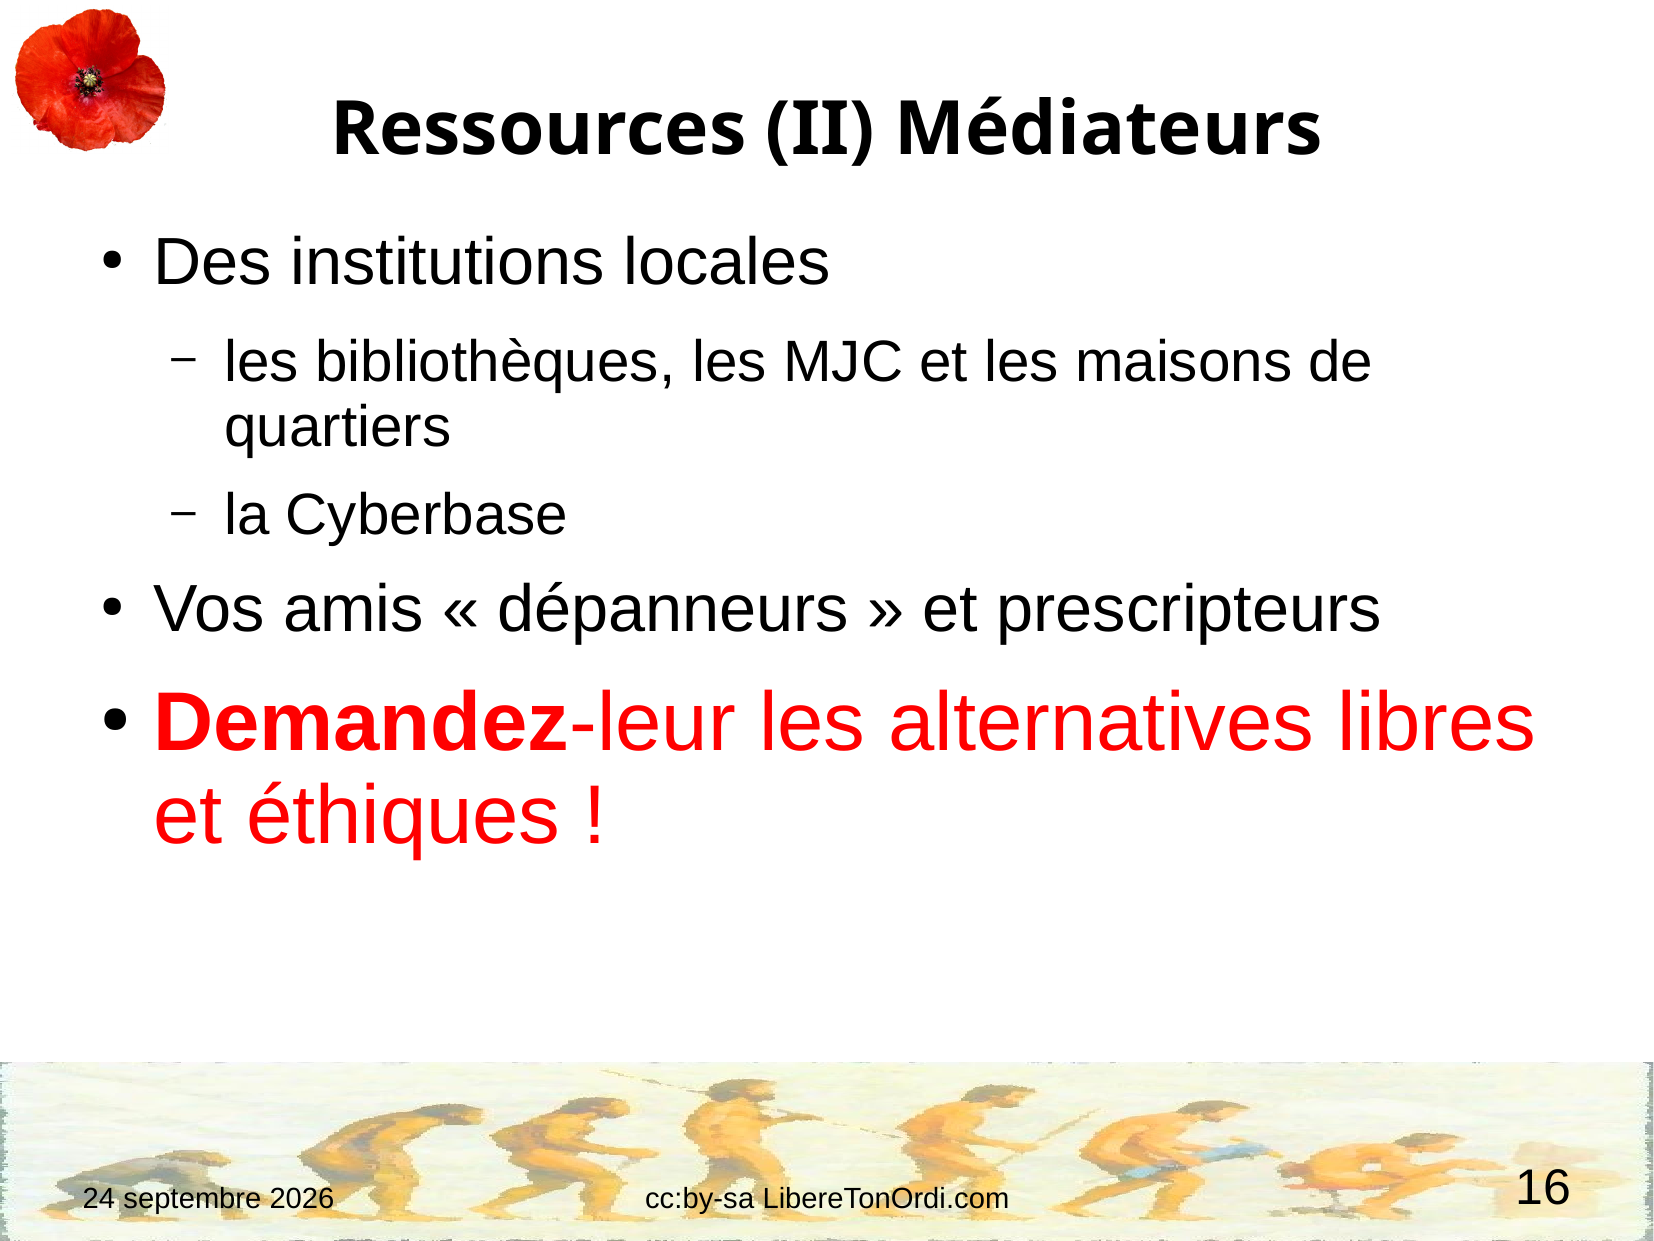

# Ressources (II) Médiateurs
Des institutions locales
les bibliothèques, les MJC et les maisons de quartiers
la Cyberbase
Vos amis « dépanneurs » et prescripteurs
Demandez-leur les alternatives libres et éthiques !
cc:by-sa LibereTonOrdi.com
16